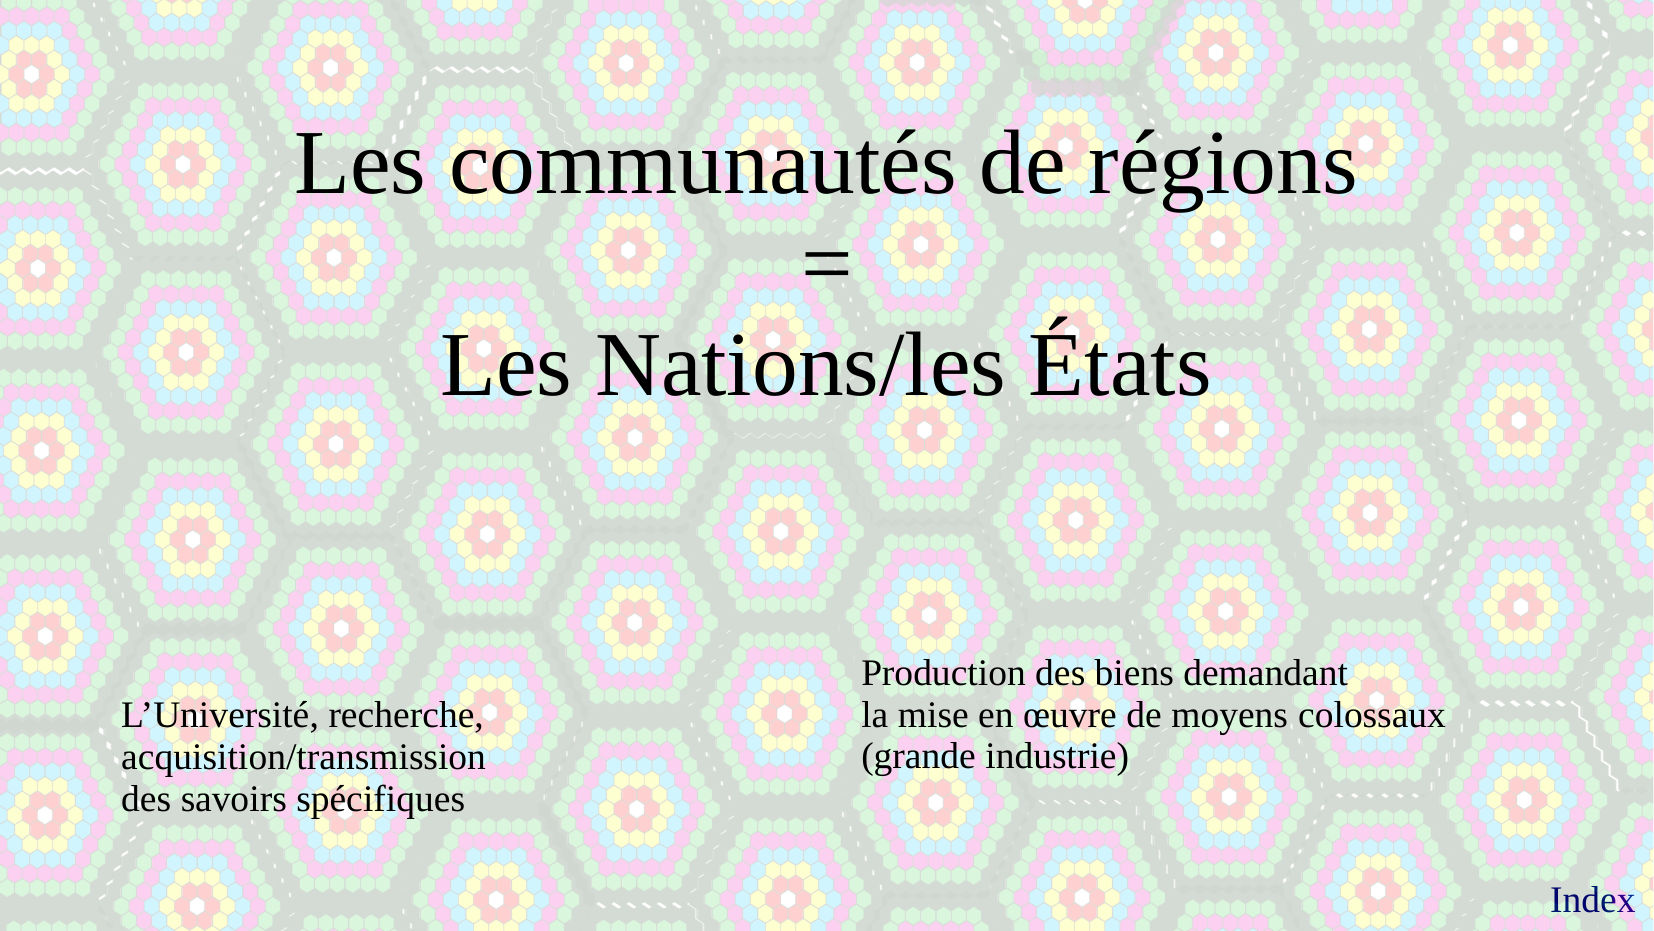

# Les communautés de régions = Les Nations/les États
Production des biens demandant
la mise en œuvre de moyens colossaux
(grande industrie)
L’Université, recherche, acquisition/transmission des savoirs spécifiques